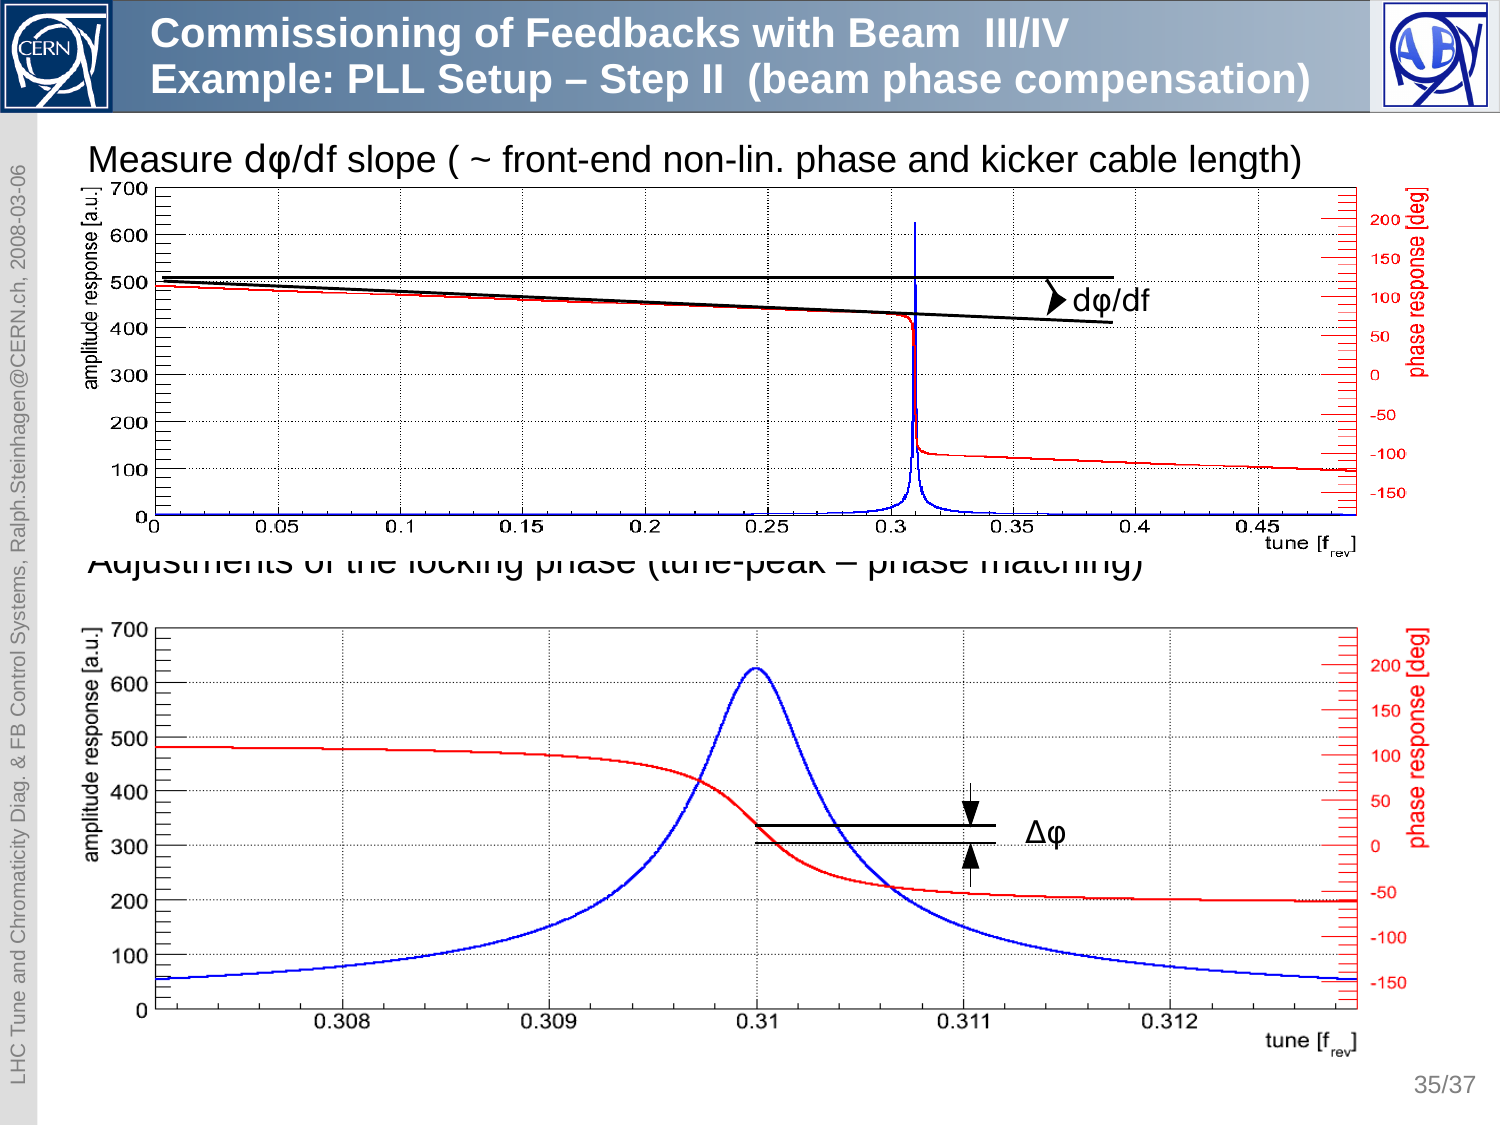

# Commissioning of Feedbacks with Beam III/IV Example: PLL Setup – Step II (beam phase compensation)
Measure dφ/df slope ( ~ front-end non-lin. phase and kicker cable length)
Adjustments of the locking phase (tune-peak – phase matching)
dφ/df
Δφ